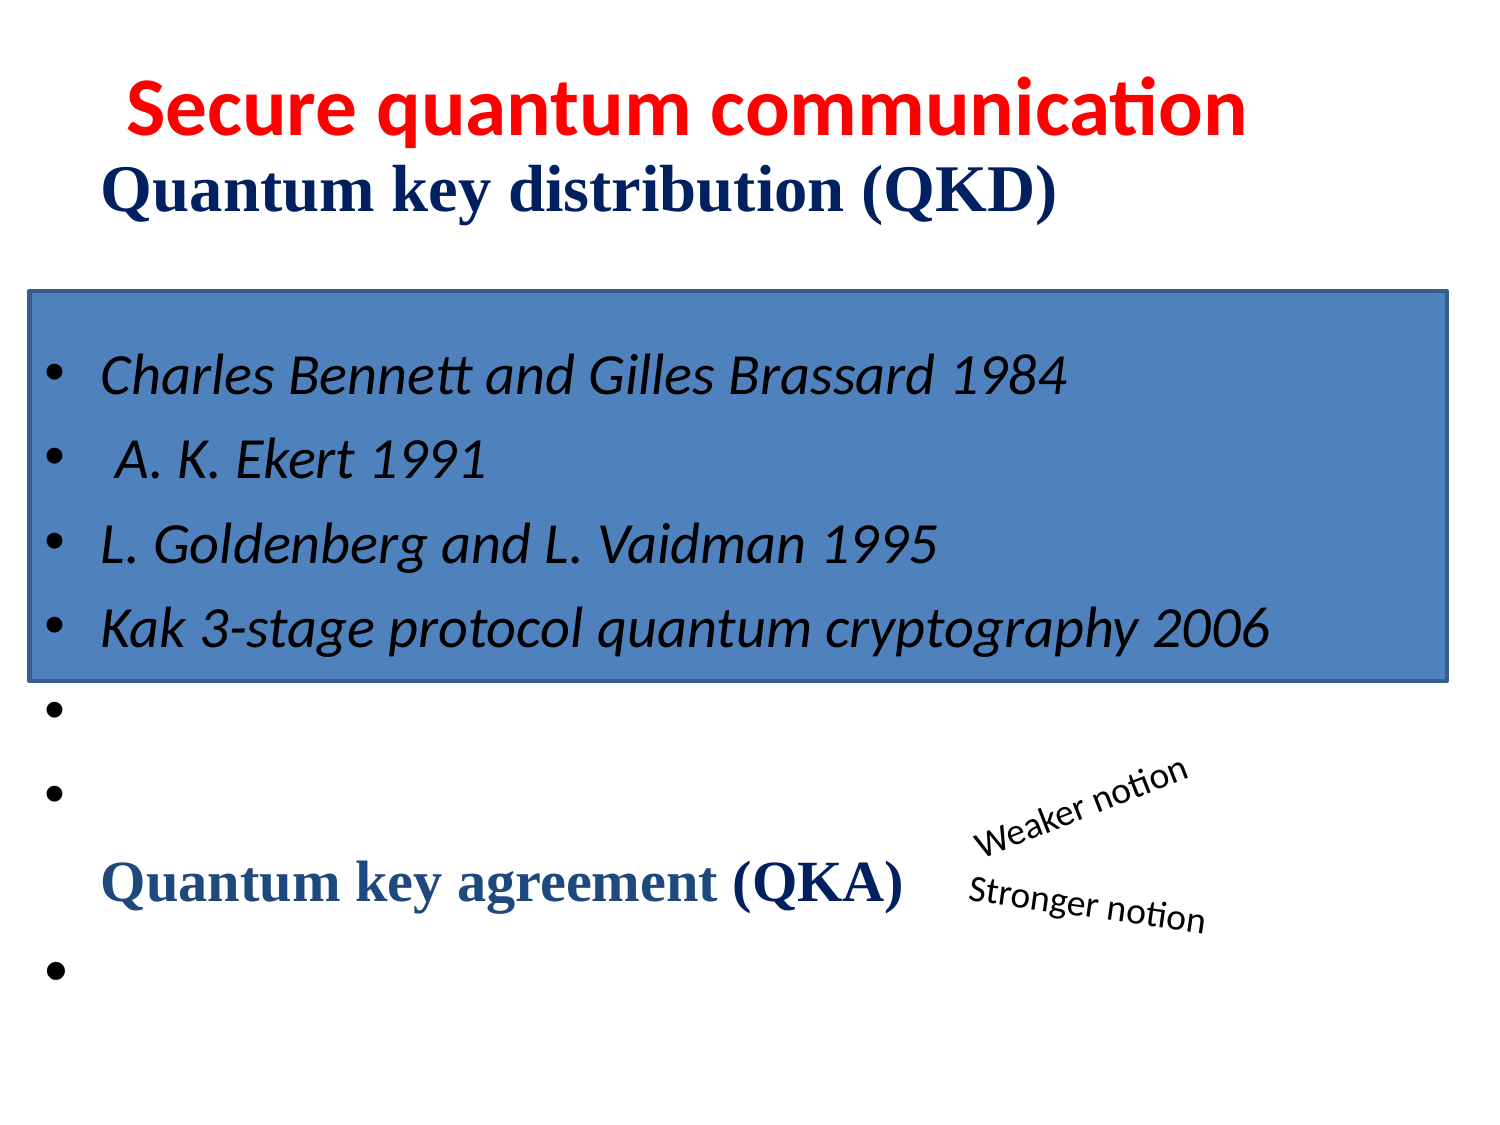

# Secure quantum communication
Quantum key distribution (QKD)
Charles Bennett and Gilles Brassard 1984
 A. K. Ekert 1991
L. Goldenberg and L. Vaidman 1995
Kak 3-stage protocol quantum cryptography 2006
Quantum key agreement (QKA)
Weaker notion
Stronger notion